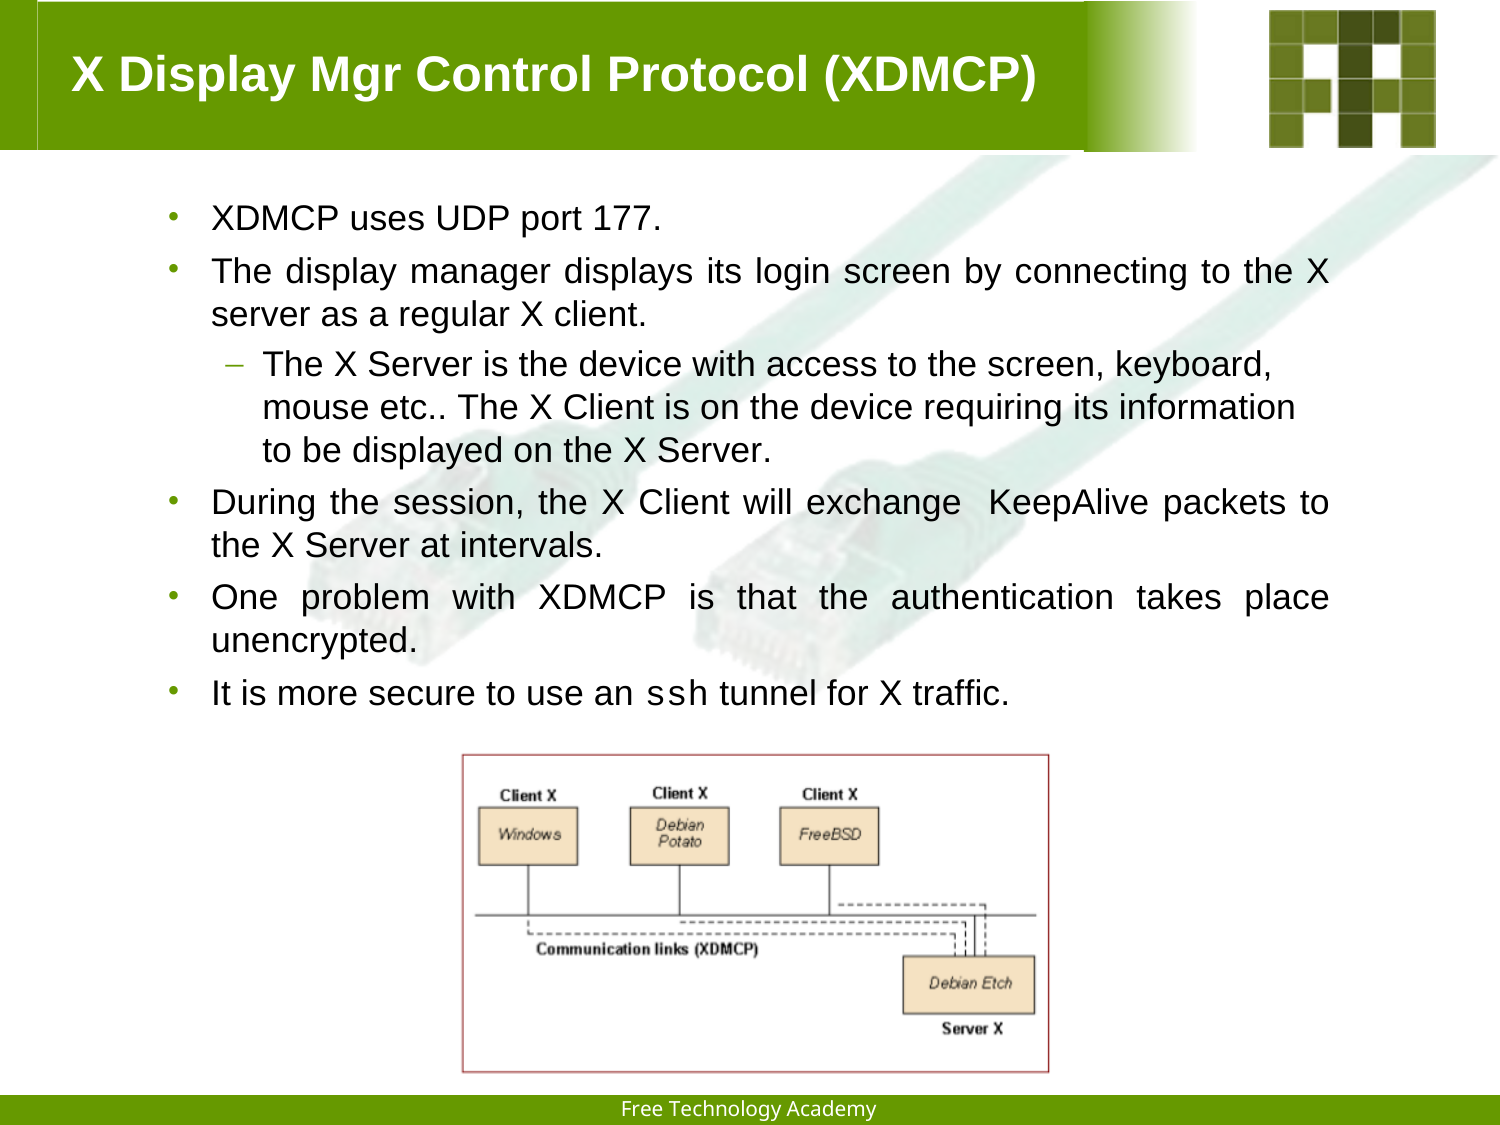

# X Display Mgr Control Protocol (XDMCP)
XDMCP uses UDP port 177.
The display manager displays its login screen by connecting to the X server as a regular X client.
The X Server is the device with access to the screen, keyboard, mouse etc.. The X Client is on the device requiring its information to be displayed on the X Server.
During the session, the X Client will exchange KeepAlive packets to the X Server at intervals.
One problem with XDMCP is that the authentication takes place unencrypted.
It is more secure to use an ssh tunnel for X traffic.